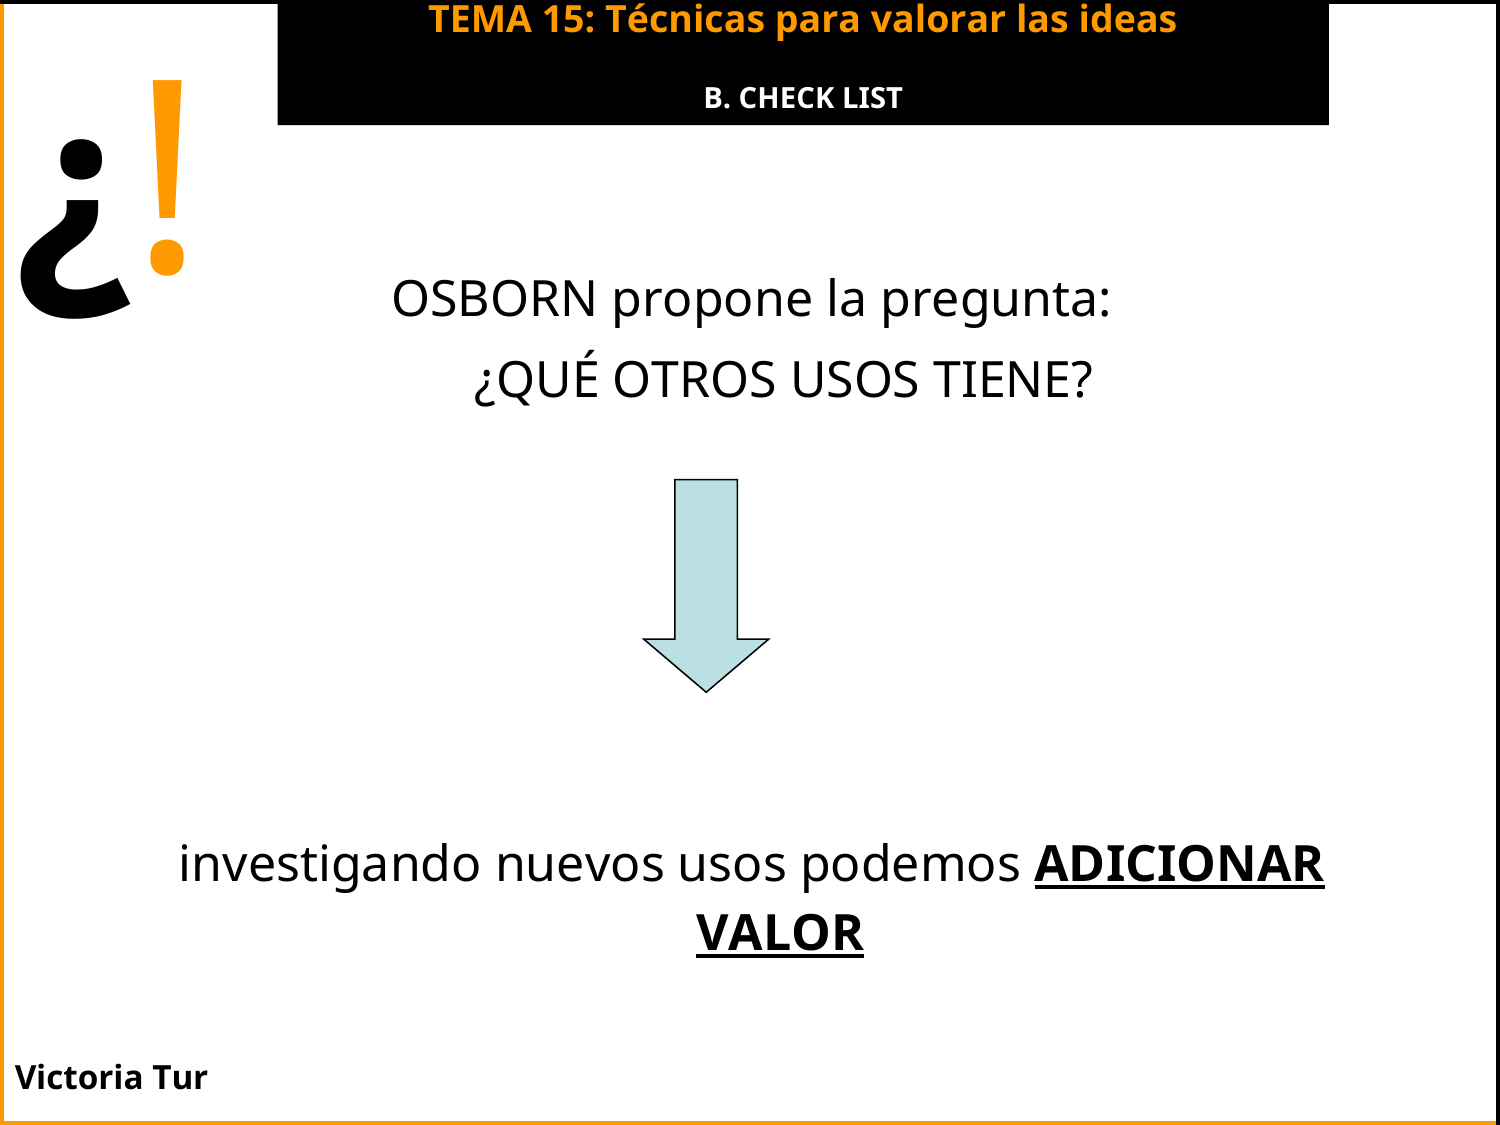

# OSBORN propone la pregunta:
 ¿QUÉ OTROS USOS TIENE?
investigando nuevos usos podemos ADICIONAR VALOR